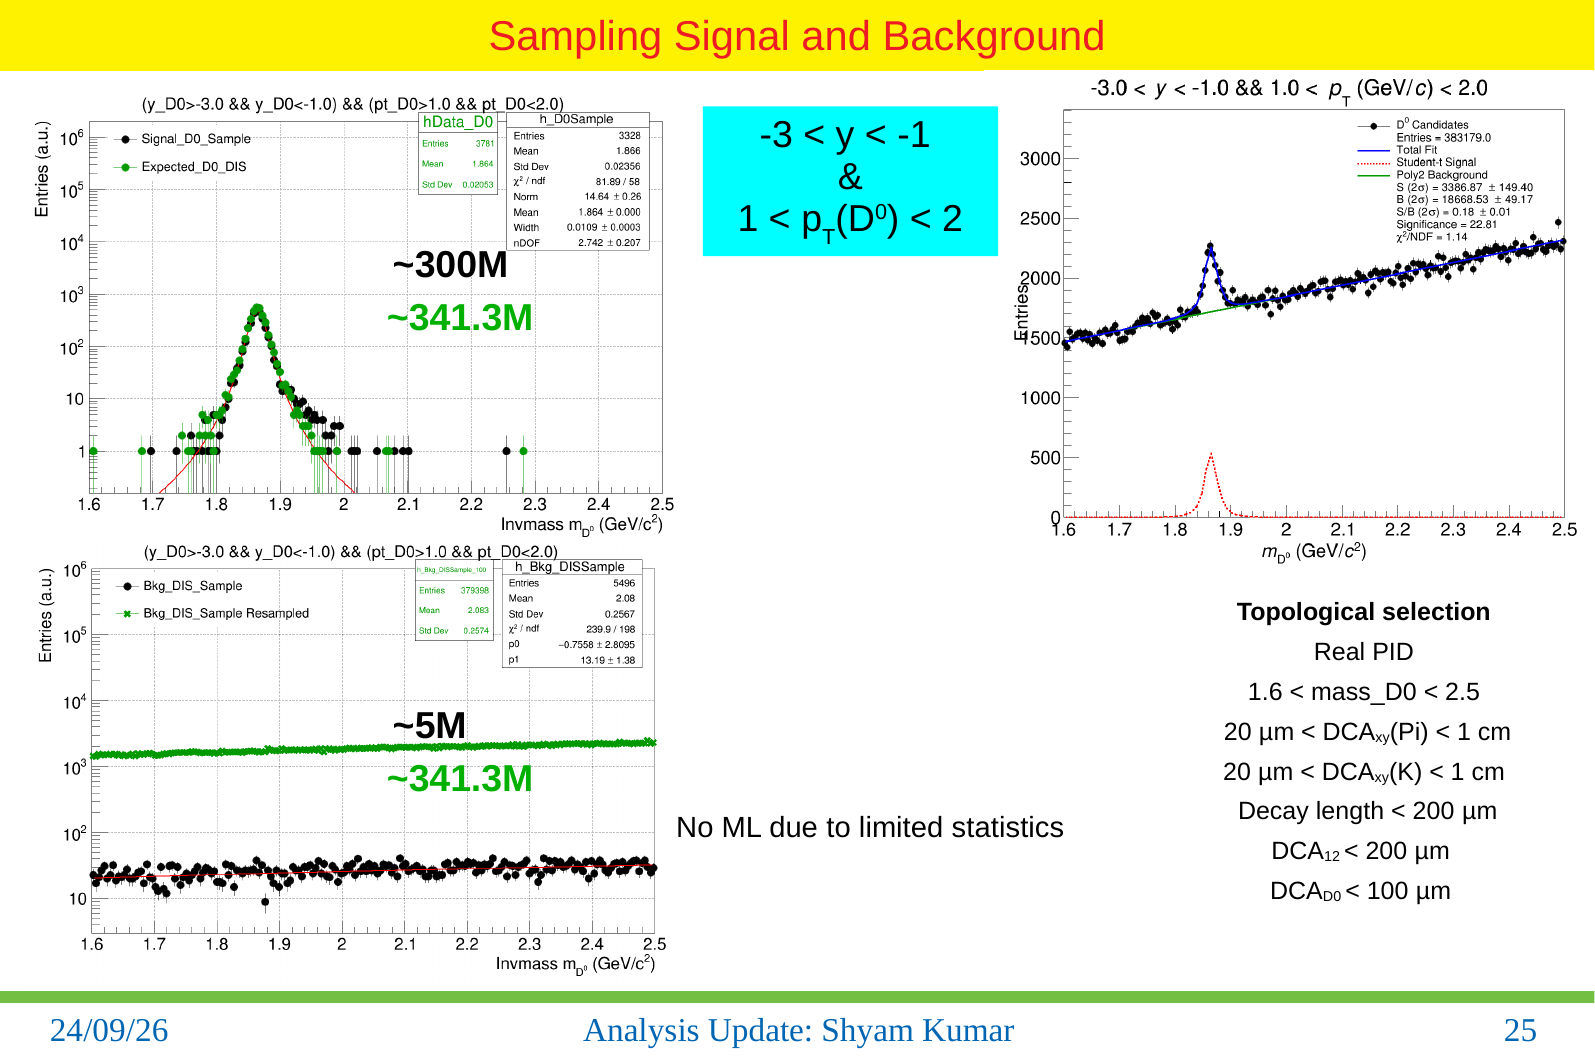

# Sampling Signal and Background
-3 < y < -1
&
 1 < pT(D0) < 2
~300M
~341.3M
 Topological selection
Real PID
1.6 < mass_D0 < 2.5
 20 µm < DCAxy(Pi) < 1 cm
20 µm < DCAxy(K) < 1 cm
 Decay length < 200 µm
DCA12 < 200 µm
DCAD0 < 100 µm
~5M
~341.3M
No ML due to limited statistics
Analysis Update: Shyam Kumar
25